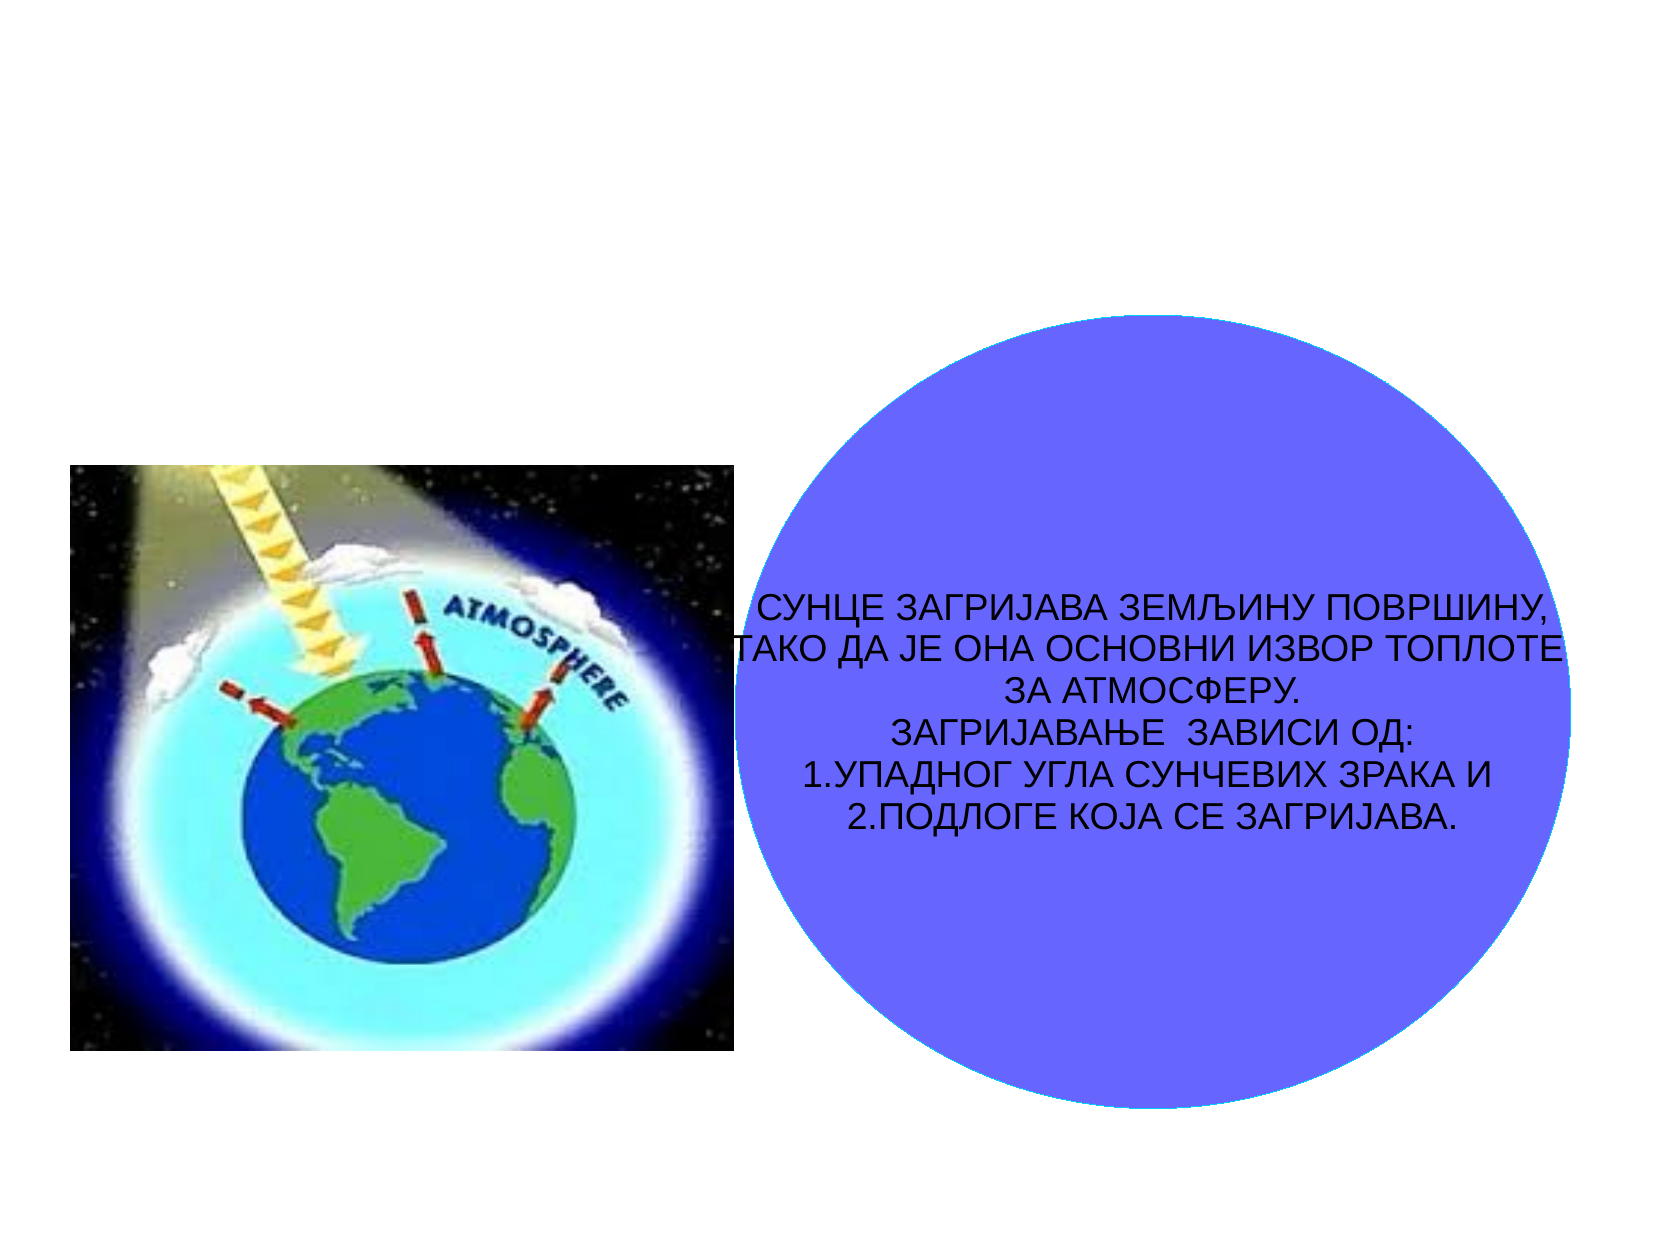

#
СУНЦЕ ЗАГРИЈАВА ЗЕМЉИНУ ПОВРШИНУ,
ТАКО ДА ЈЕ ОНА ОСНОВНИ ИЗВОР ТОПЛОТЕ
ЗА АТМОСФЕРУ.
ЗАГРИЈАВАЊЕ ЗАВИСИ ОД:
1.УПАДНОГ УГЛА СУНЧЕВИХ ЗРАКА И
2.ПОДЛОГЕ КОЈА СЕ ЗАГРИЈАВА.